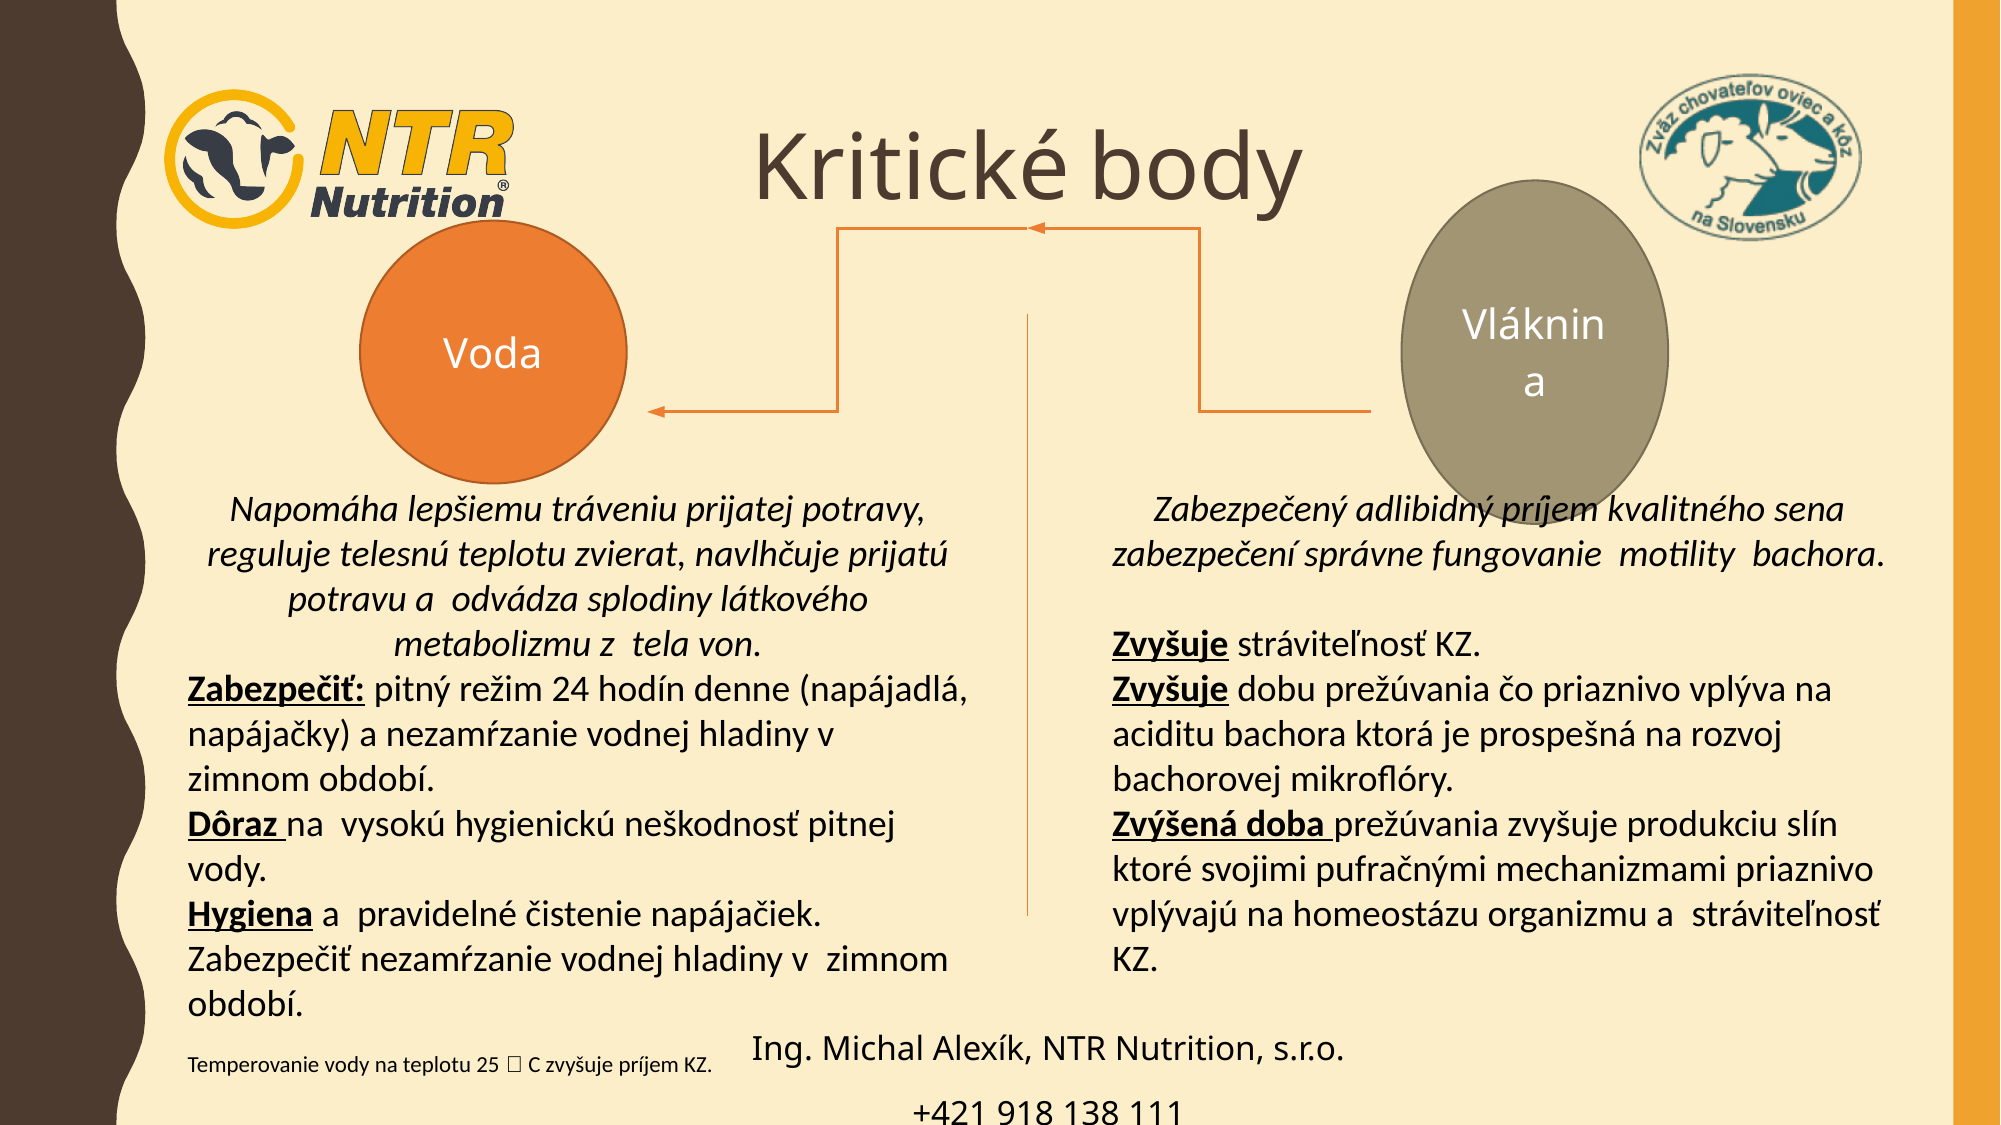

# Kritické body
Vláknina
Voda
Zabezpečený adlibidný príjem kvalitného sena zabezpečení správne fungovanie motility bachora.
Zvyšuje stráviteľnosť KZ.
Zvyšuje dobu prežúvania čo priaznivo vplýva na aciditu bachora ktorá je prospešná na rozvoj bachorovej mikroflóry.
Zvýšená doba prežúvania zvyšuje produkciu slín ktoré svojimi pufračnými mechanizmami priaznivo vplývajú na homeostázu organizmu a  stráviteľnosť KZ.
Napomáha lepšiemu tráveniu prijatej potravy, reguluje telesnú teplotu zvierat, navlhčuje prijatú potravu a  odvádza splodiny látkového metabolizmu z  tela von.
Zabezpečiť: pitný režim 24 hodín denne (napájadlá, napájačky) a nezamŕzanie vodnej hladiny v  zimnom období.
Dôraz na vysokú hygienickú neškodnosť pitnej vody.
Hygiena a  pravidelné čistenie napájačiek.
Zabezpečiť nezamŕzanie vodnej hladiny v  zimnom období.
Temperovanie vody na teplotu 25  C zvyšuje príjem KZ.
Ing. Michal Alexík, NTR Nutrition, s.r.o.
+421 918 138 111